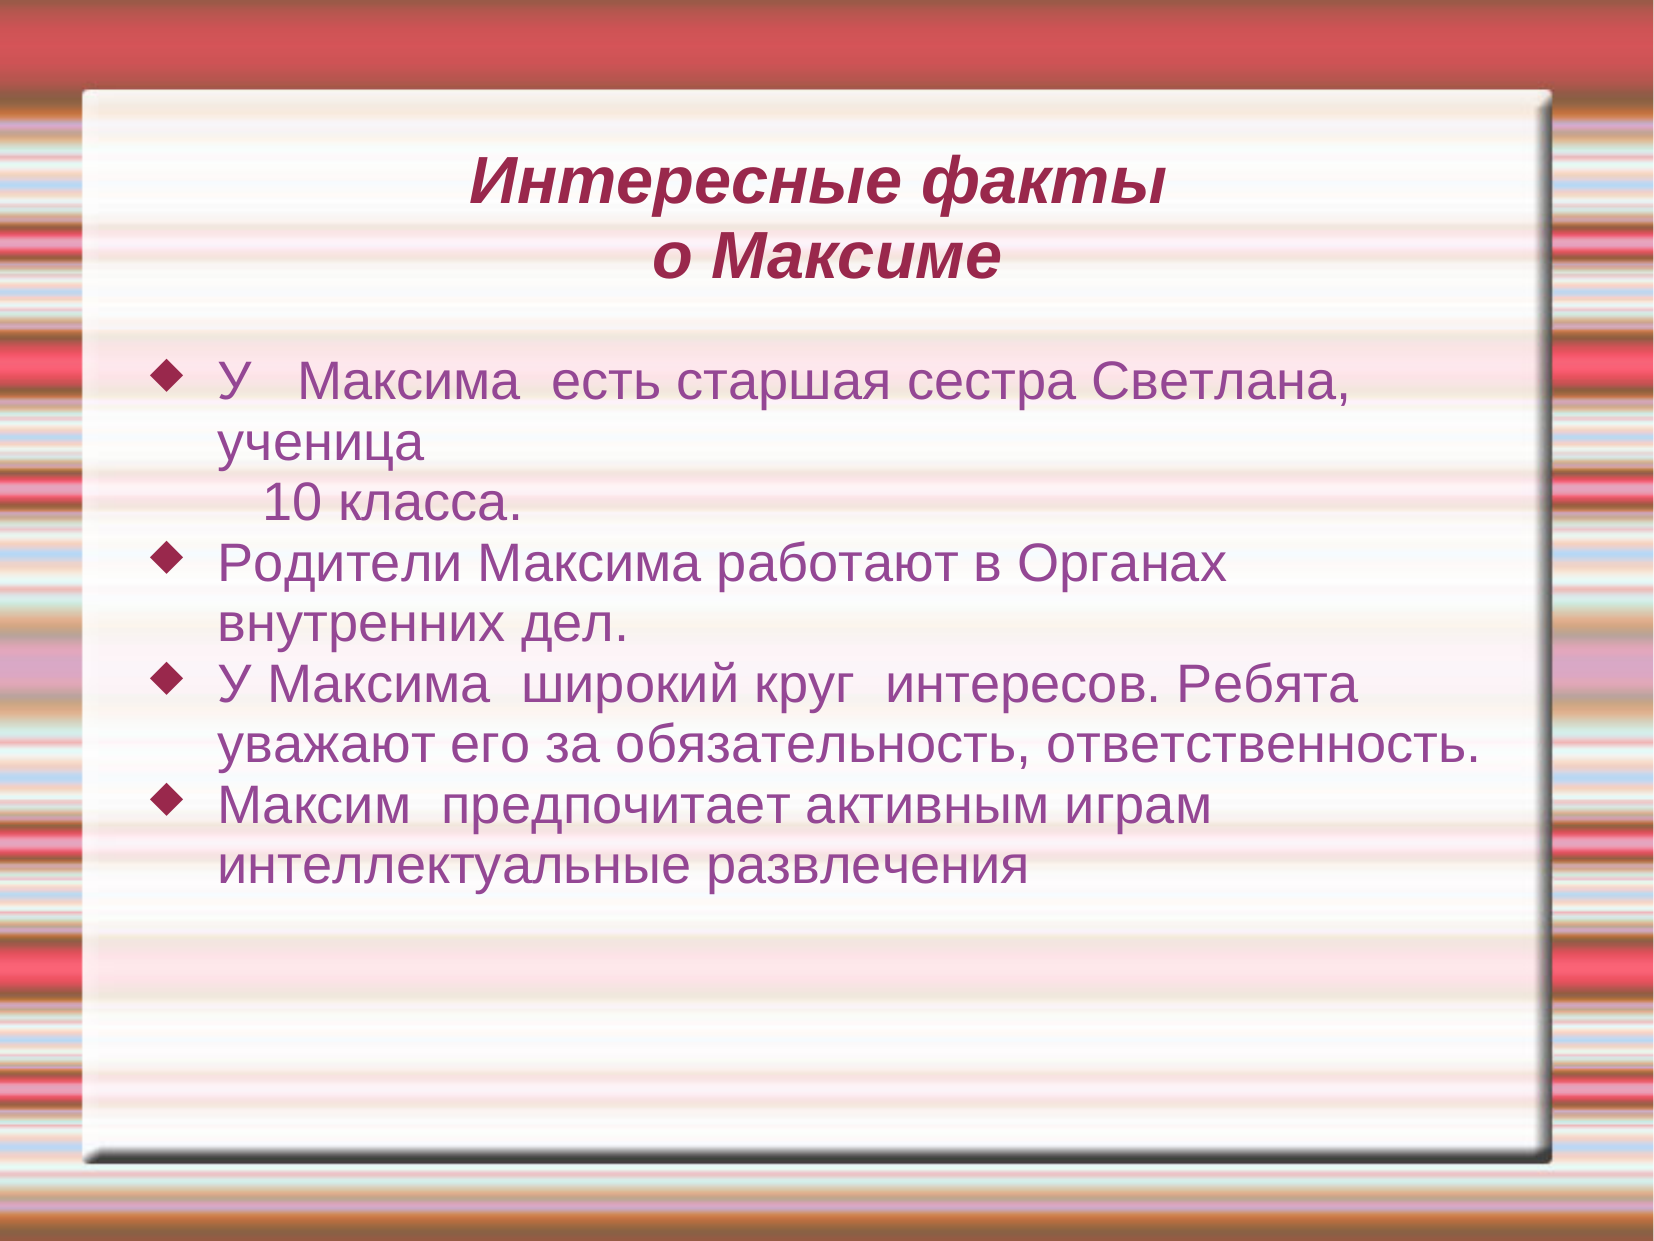

# Интересные факты о Максиме
У Максима есть старшая сестра Светлана, ученица
 10 класса.
Родители Максима работают в Органах внутренних дел.
У Максима широкий круг интересов. Ребята уважают его за обязательность, ответственность.
Максим предпочитает активным играм интеллектуальные развлечения